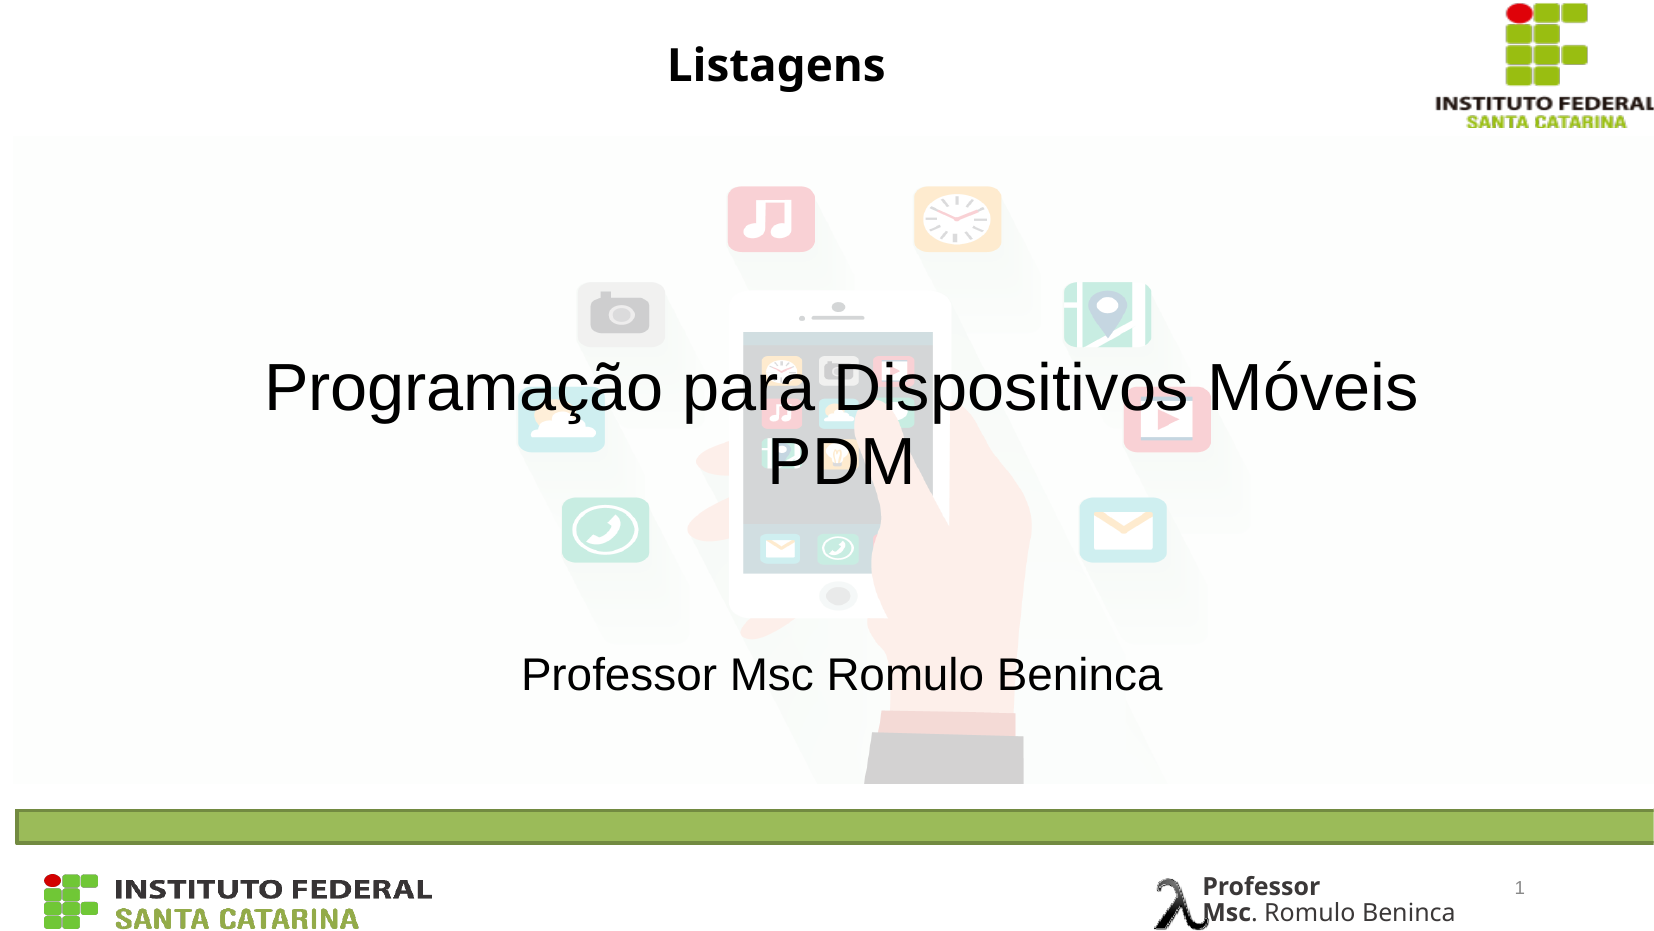

# Listagens
Programação para Dispositivos Móveis
PDM
Professor Msc Romulo Beninca
1